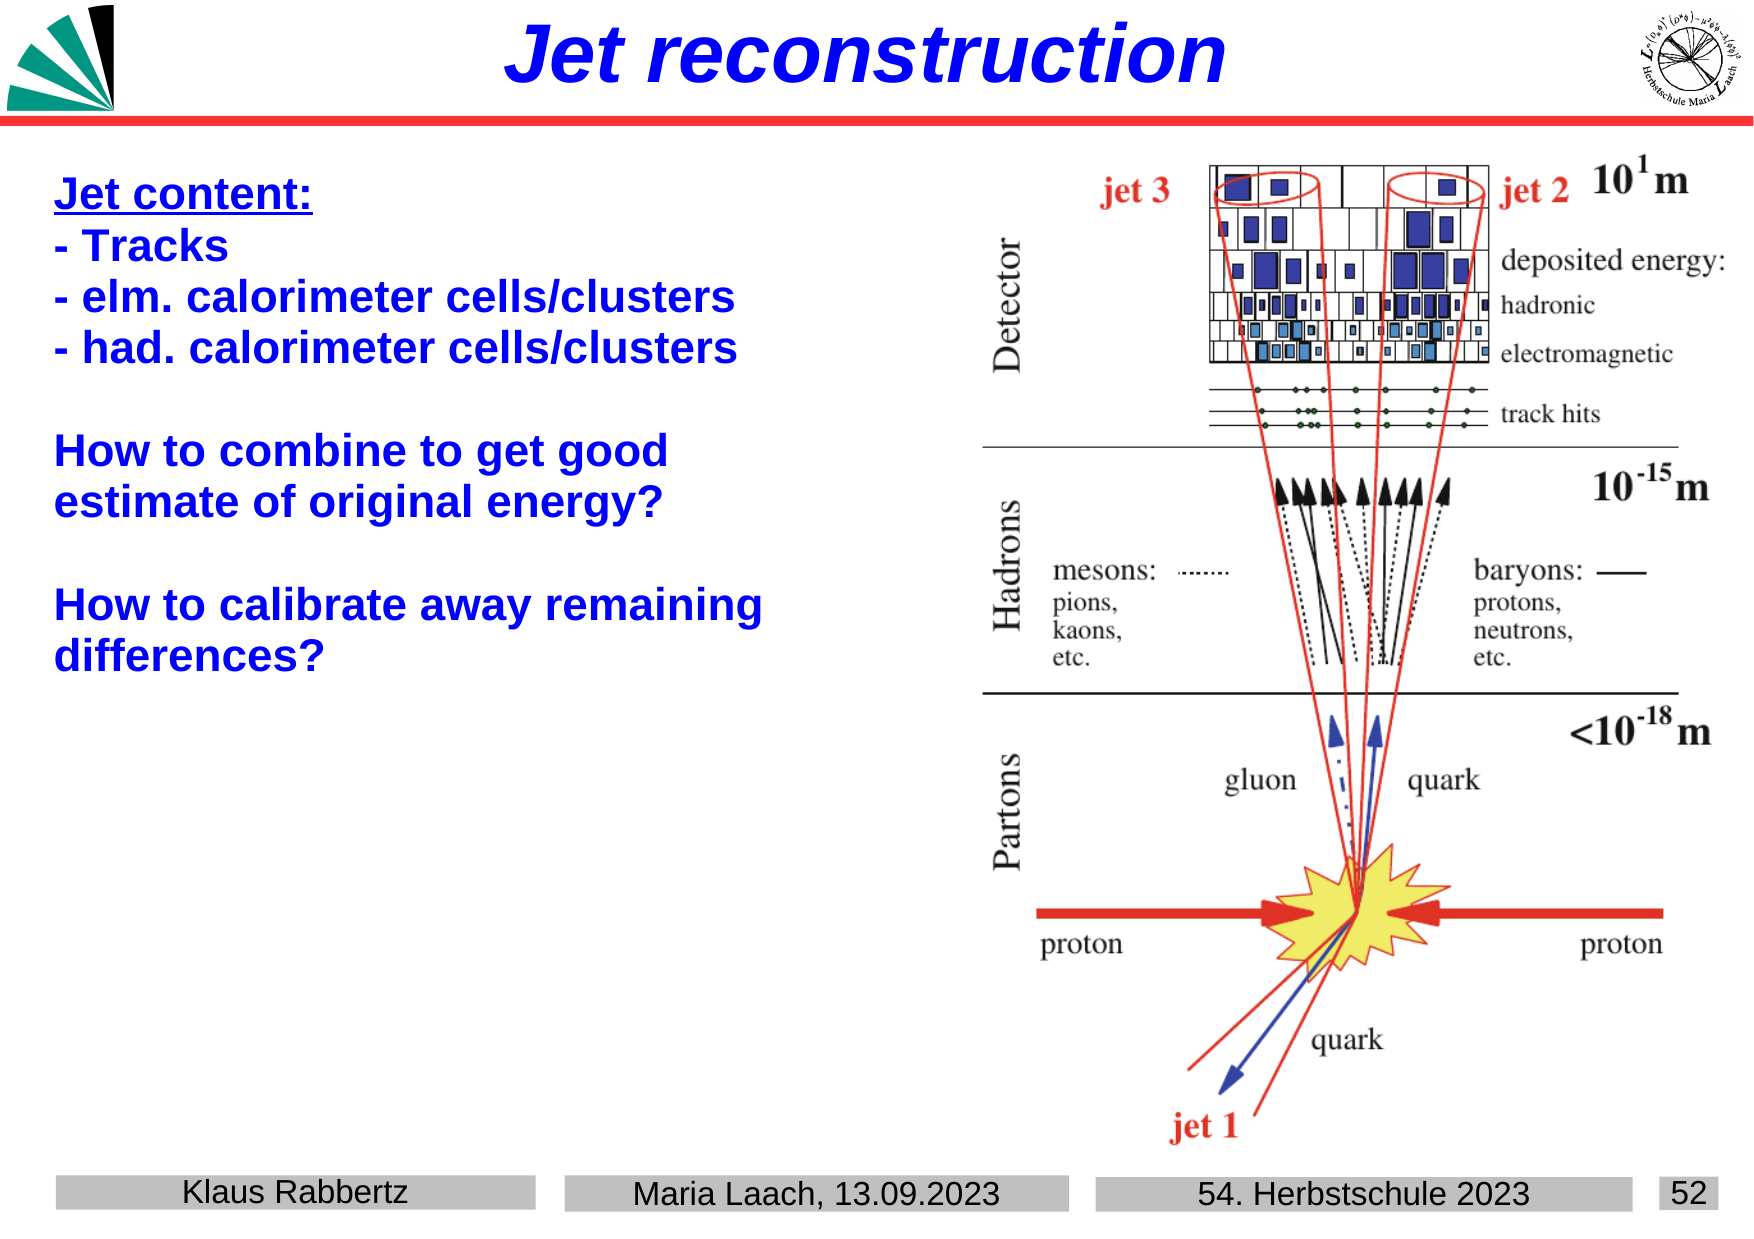

# Jet reconstruction
Jet content:
- Tracks
- elm. calorimeter cells/clusters
- had. calorimeter cells/clusters
How to combine to get good estimate of original energy?
How to calibrate away remaining
differences?
Two classes of algorithms:
- Cone algorithms: ”Geometrically”
 assign objects to the leading energy
 flow objects in an event
 (favorite choice at hadron colliders)
- Sequential recombination: Repeatedly
 combine closest pairs of objects
 (favorite choice at e+e- & ep colliders)